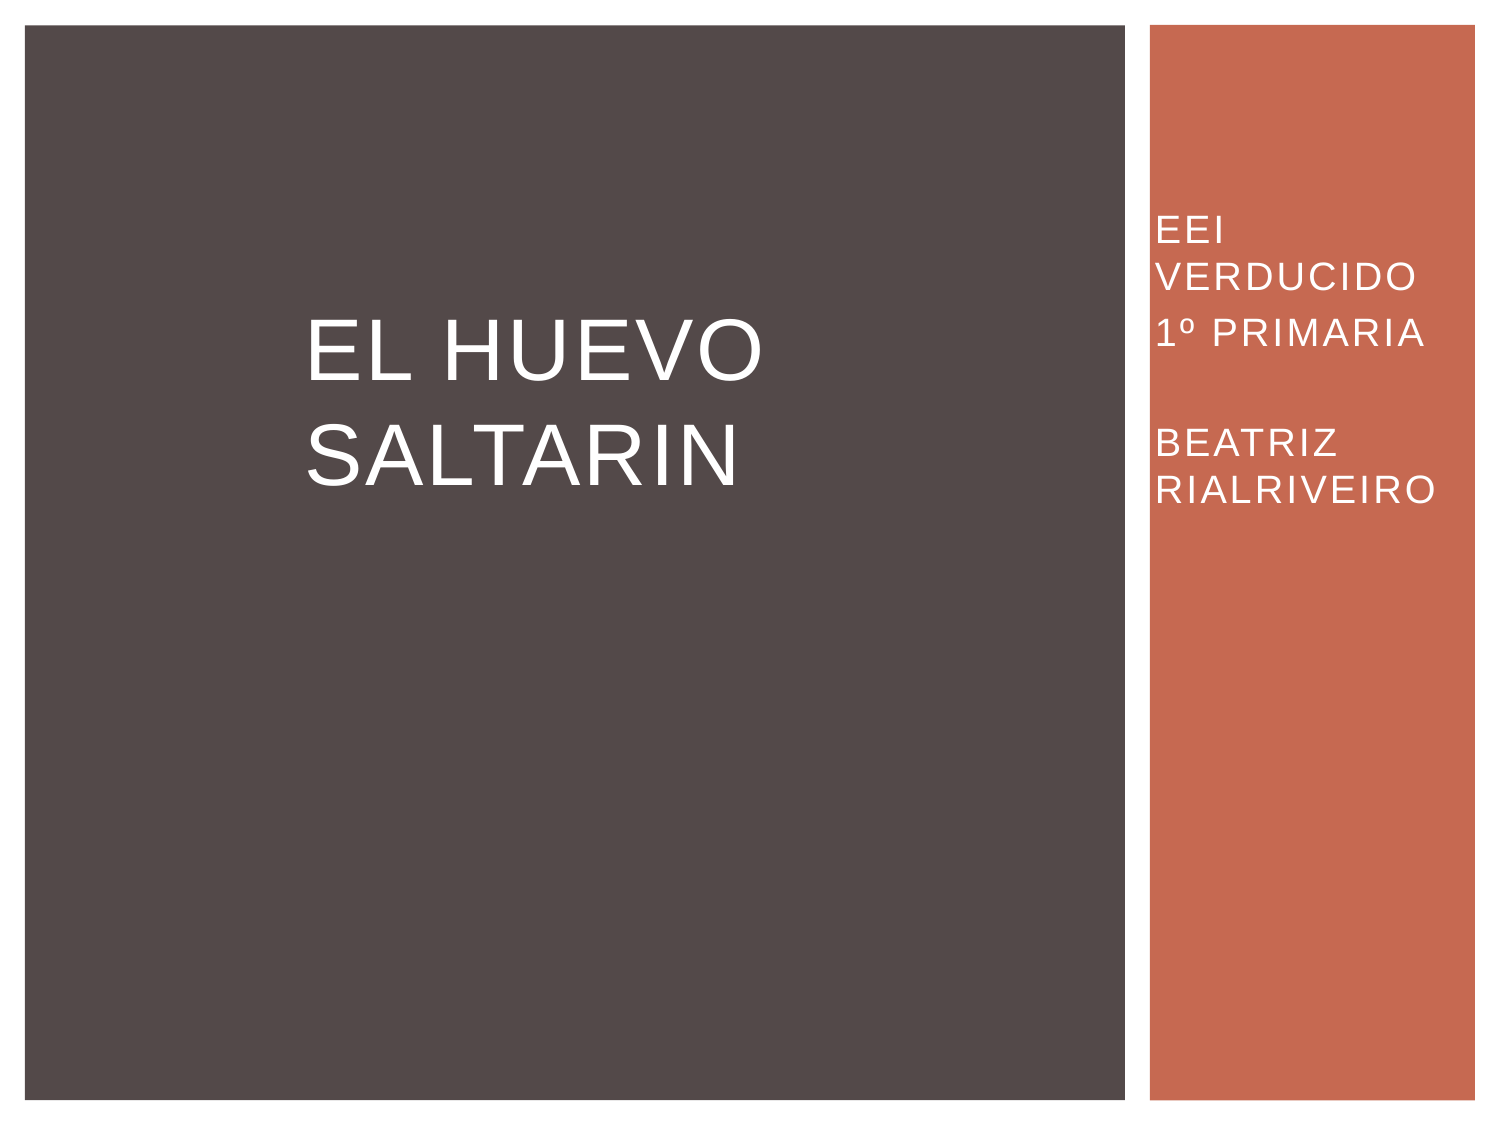

# EEI VERDUCIDO
1º PRIMARIA
BEATRIZ RIALRIVEIRO
EL HUEVO SALTARIN